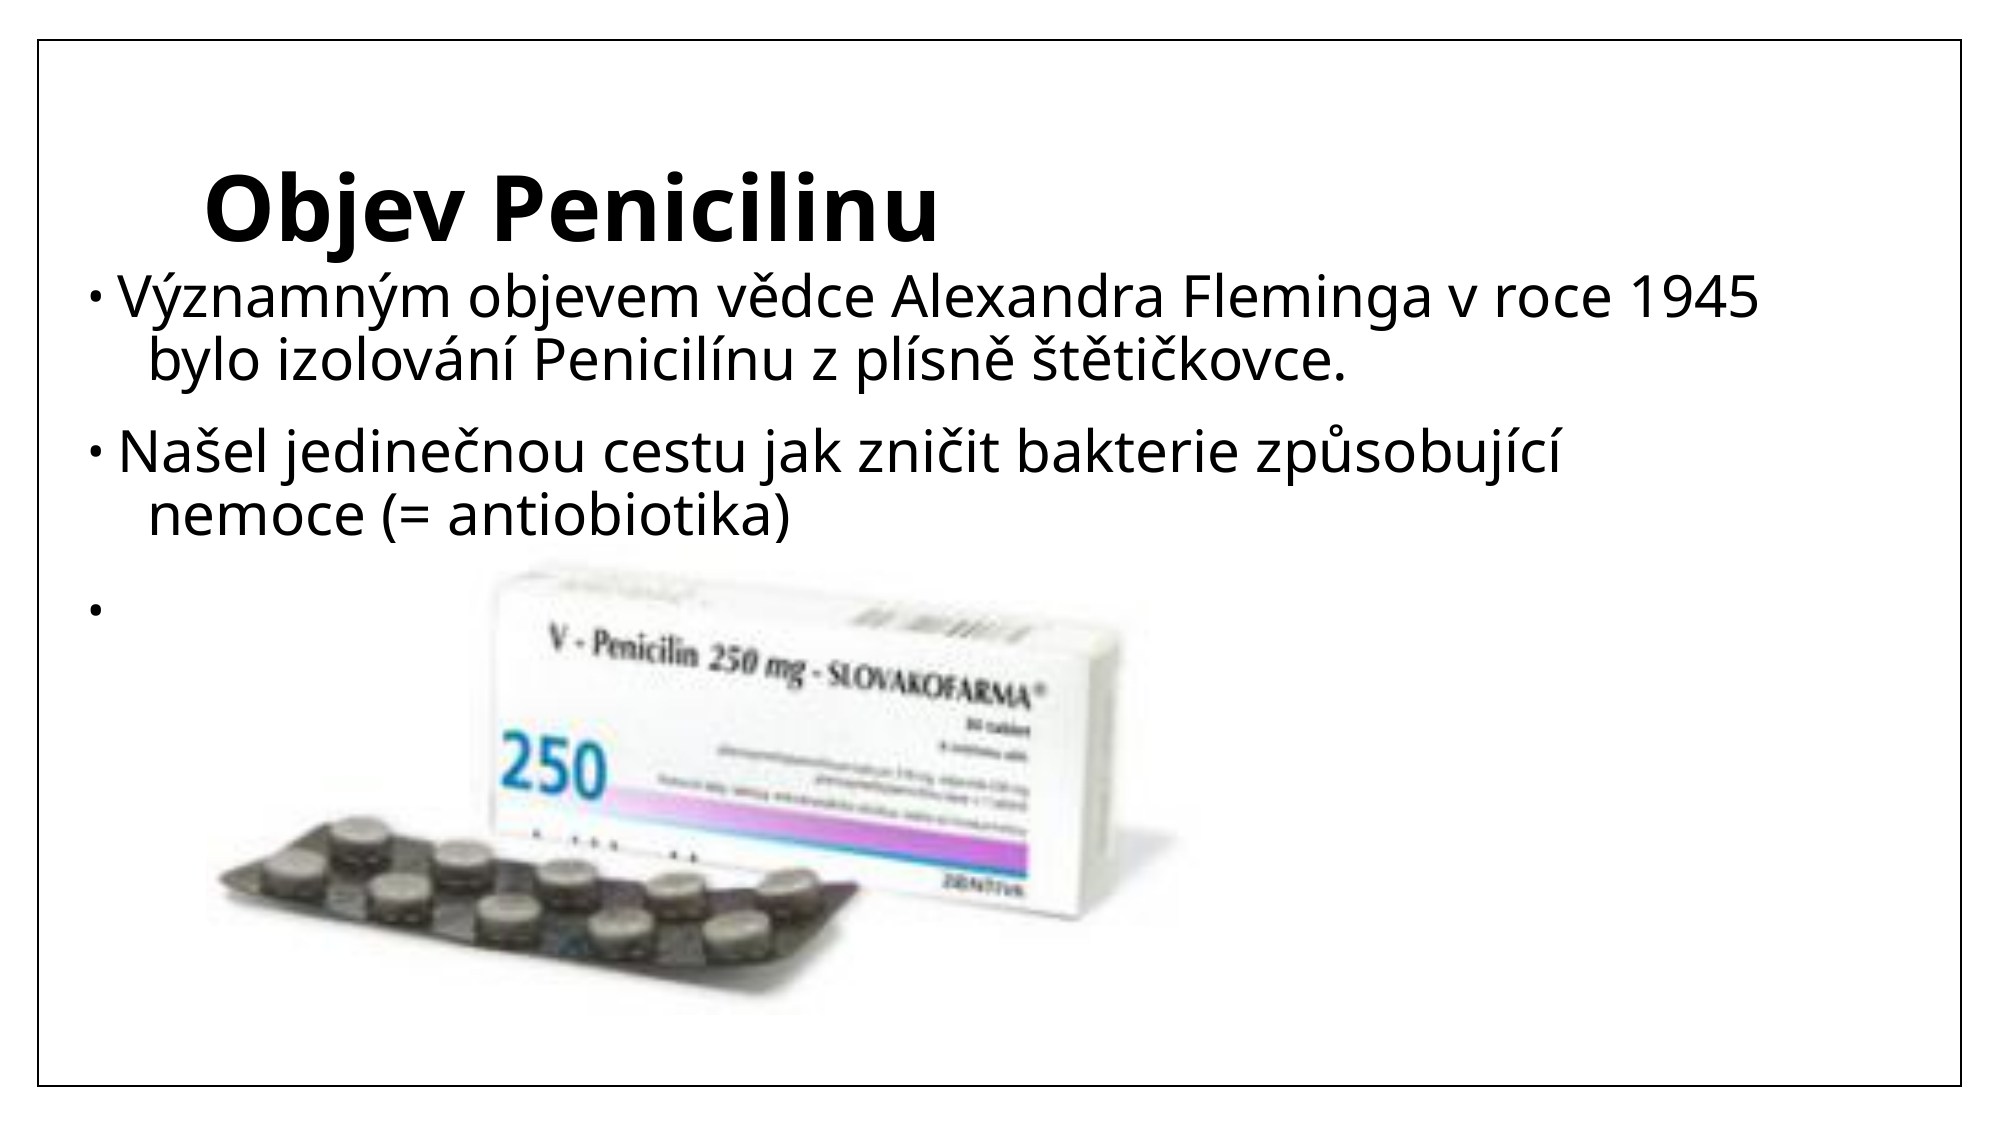

# Objev Penicilinu
Významným objevem vědce Alexandra Fleminga v roce 1945 bylo izolování Penicilínu z plísně štětičkovce.
Našel jedinečnou cestu jak zničit bakterie způsobující nemoce (= antiobiotika)